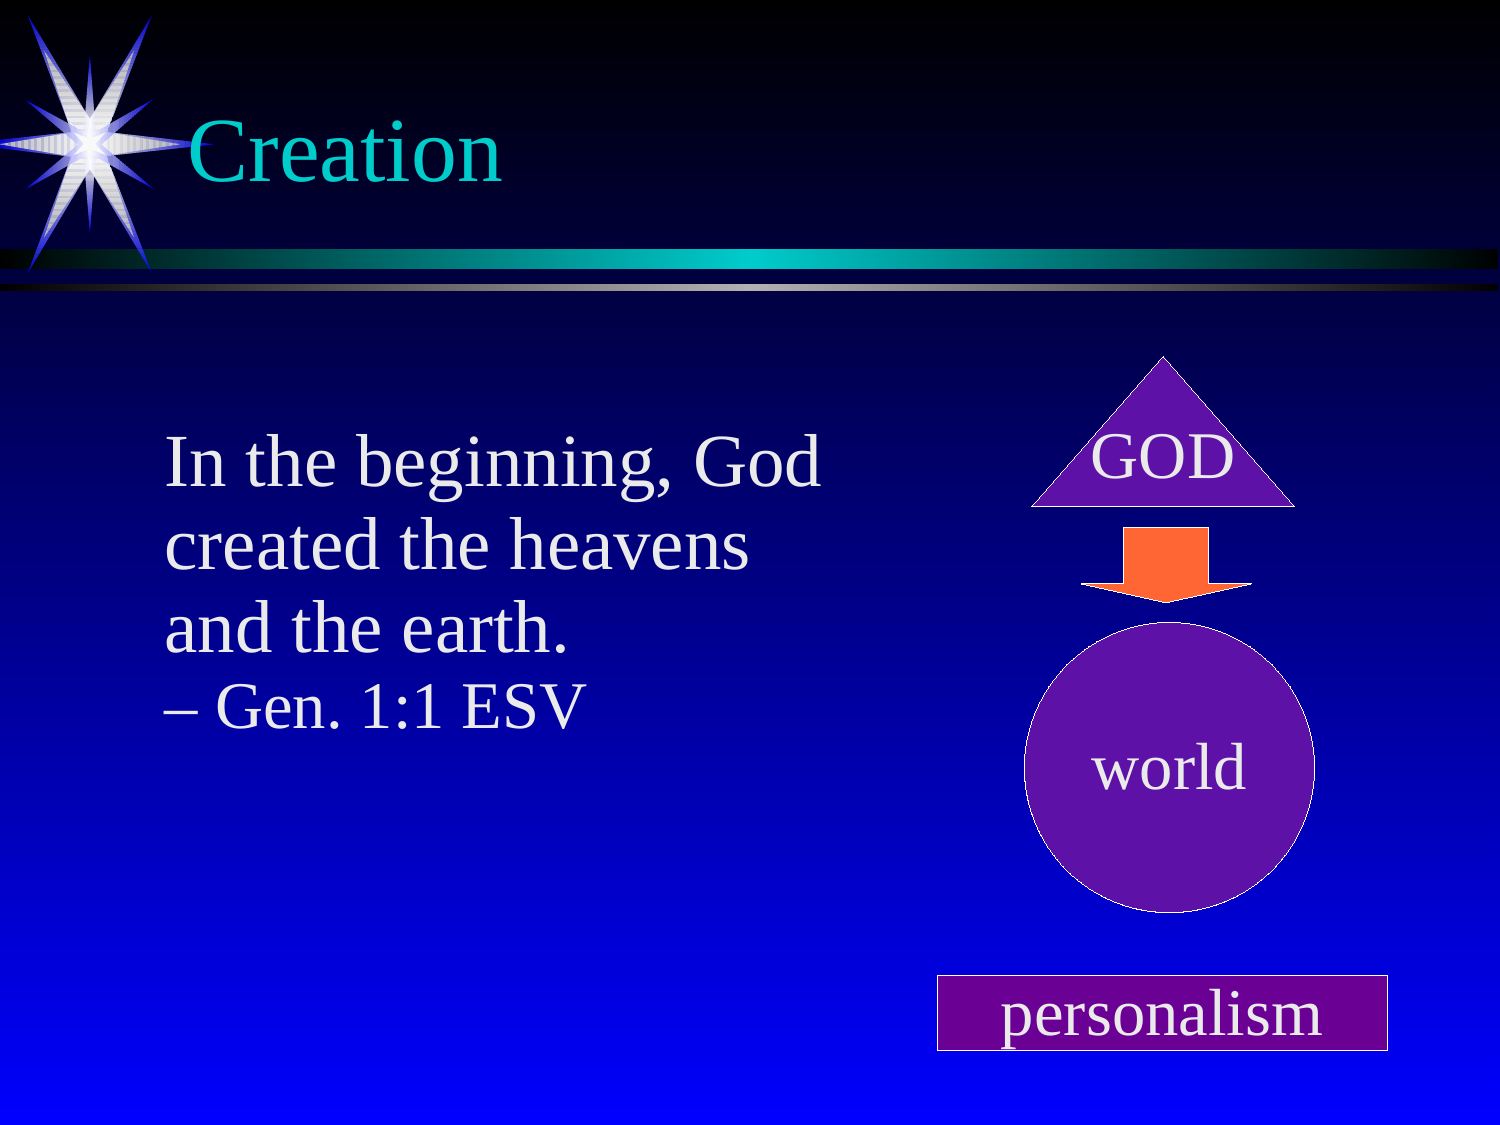

# Creation
GOD
In the beginning, God created the heavens and the earth.
– Gen. 1:1 ESV
world
personalism